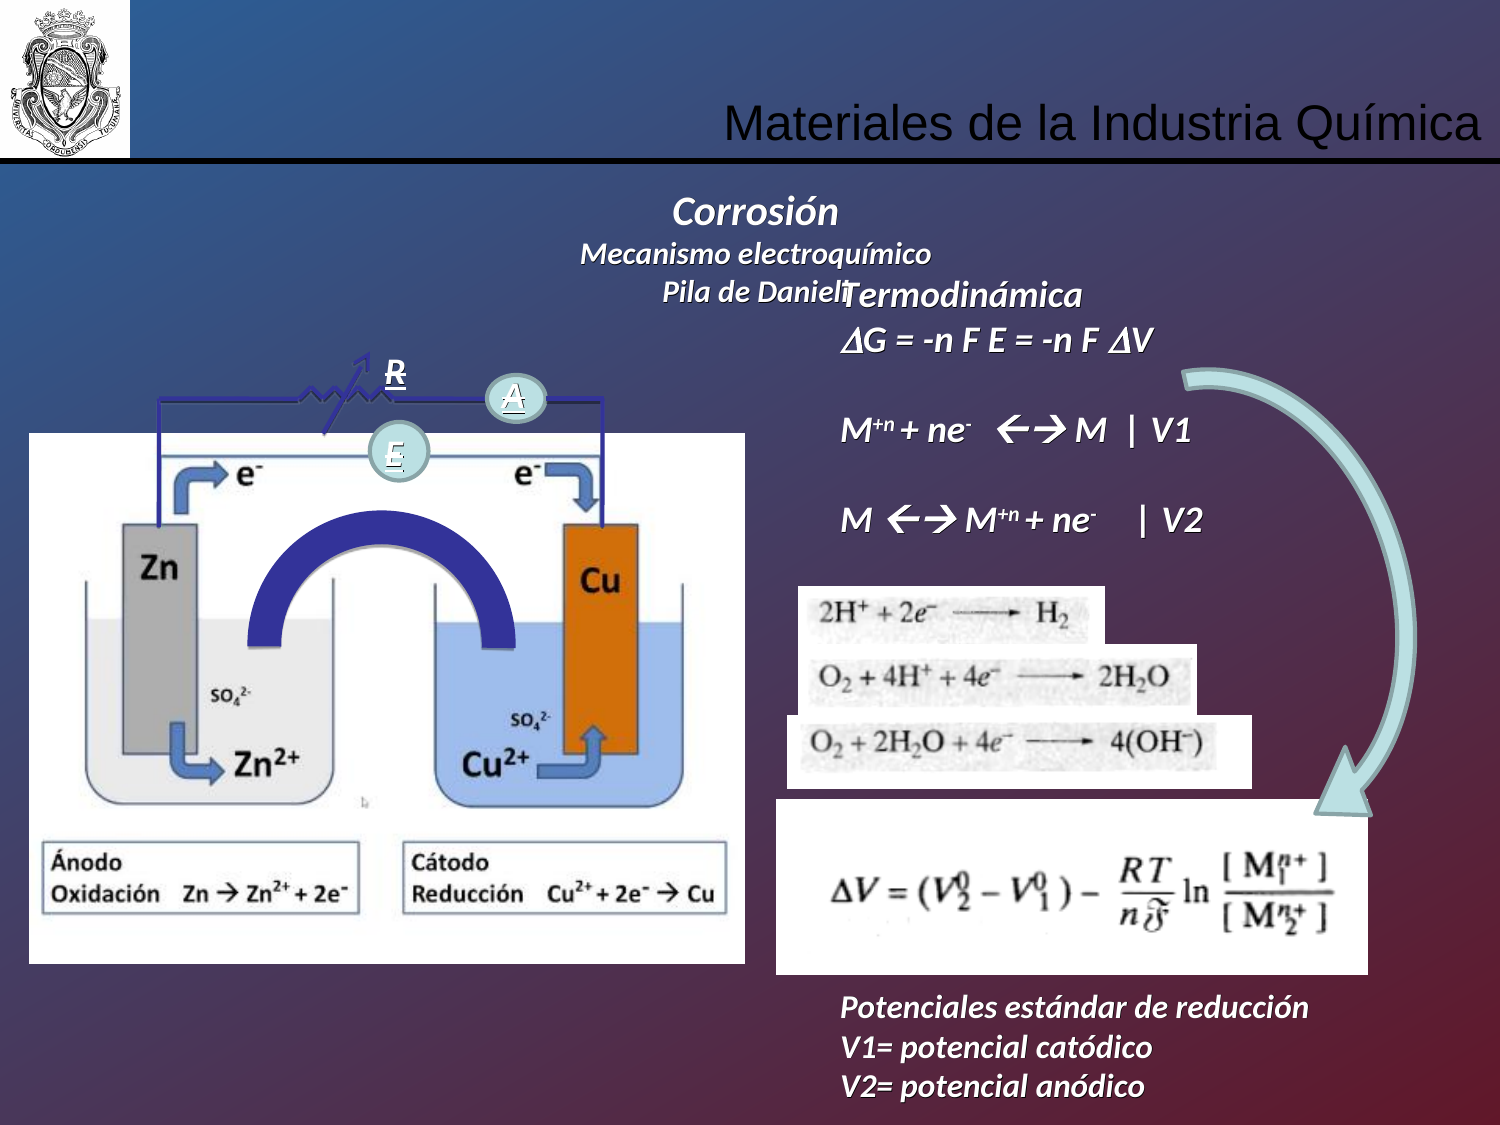

Materiales de la Industria Química
Corrosión
Mecanismo electroquímico
Pila de Daniell
Termodinámica
G = -n F E = -n F V
M+n + ne- M | V1
M  M+n + ne- | V2
Potenciales estándar de reducción
V1= potencial catódico
V2= potencial anódico
R
A
E